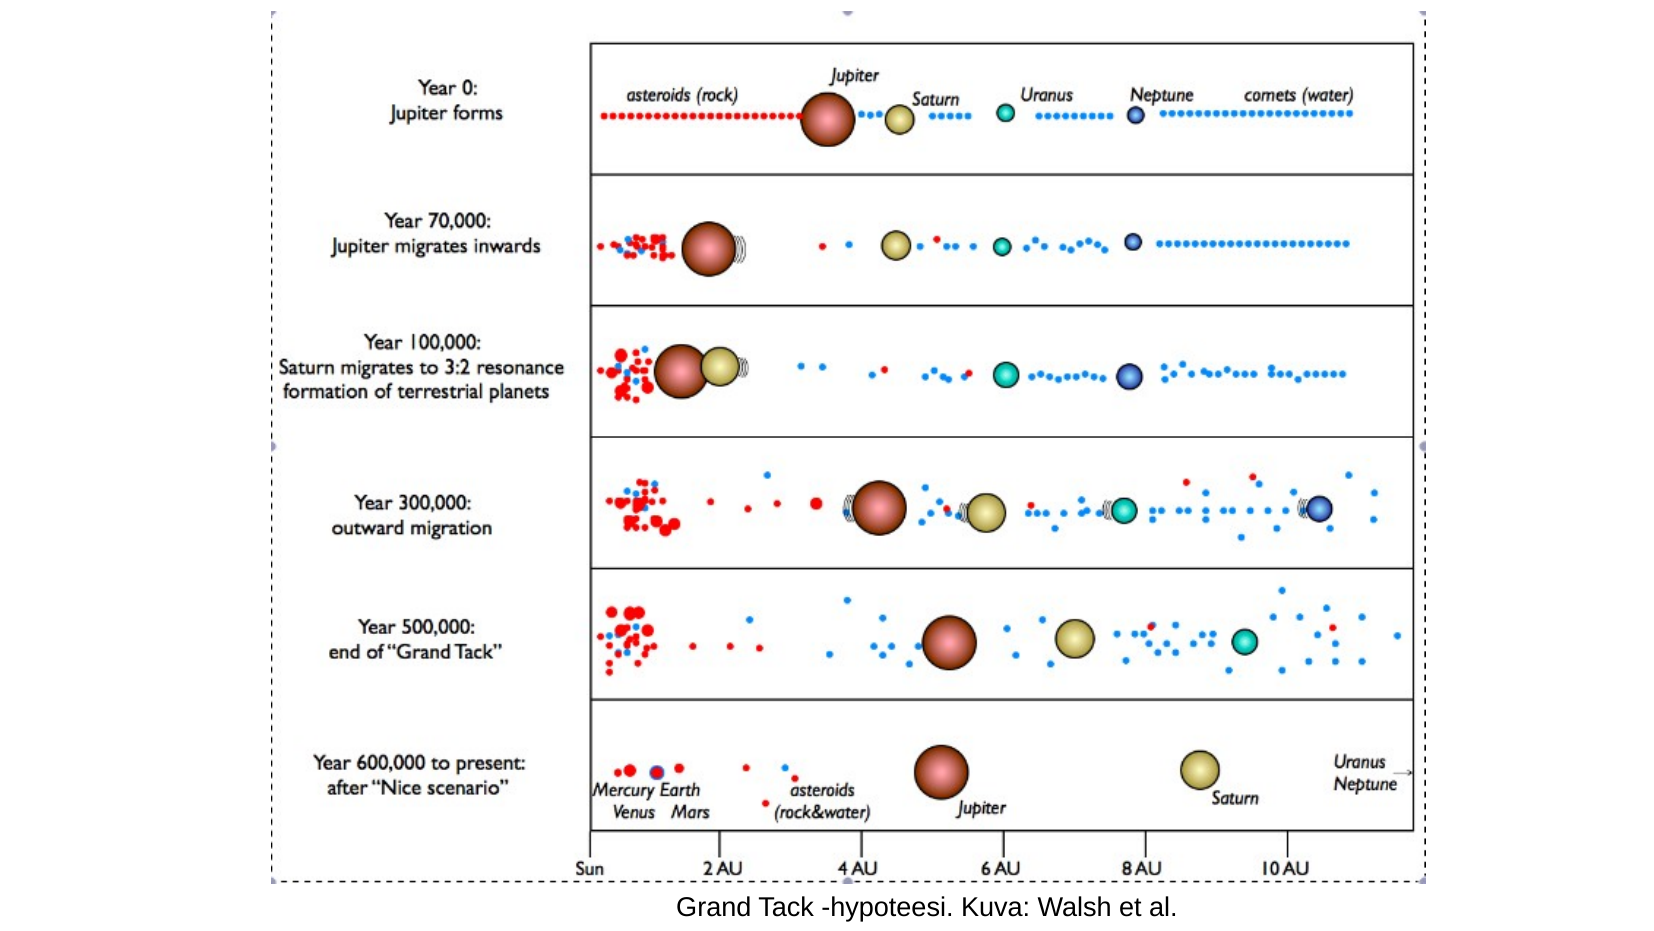

Grand Tack -hypoteesi. Kuva: Walsh et al.